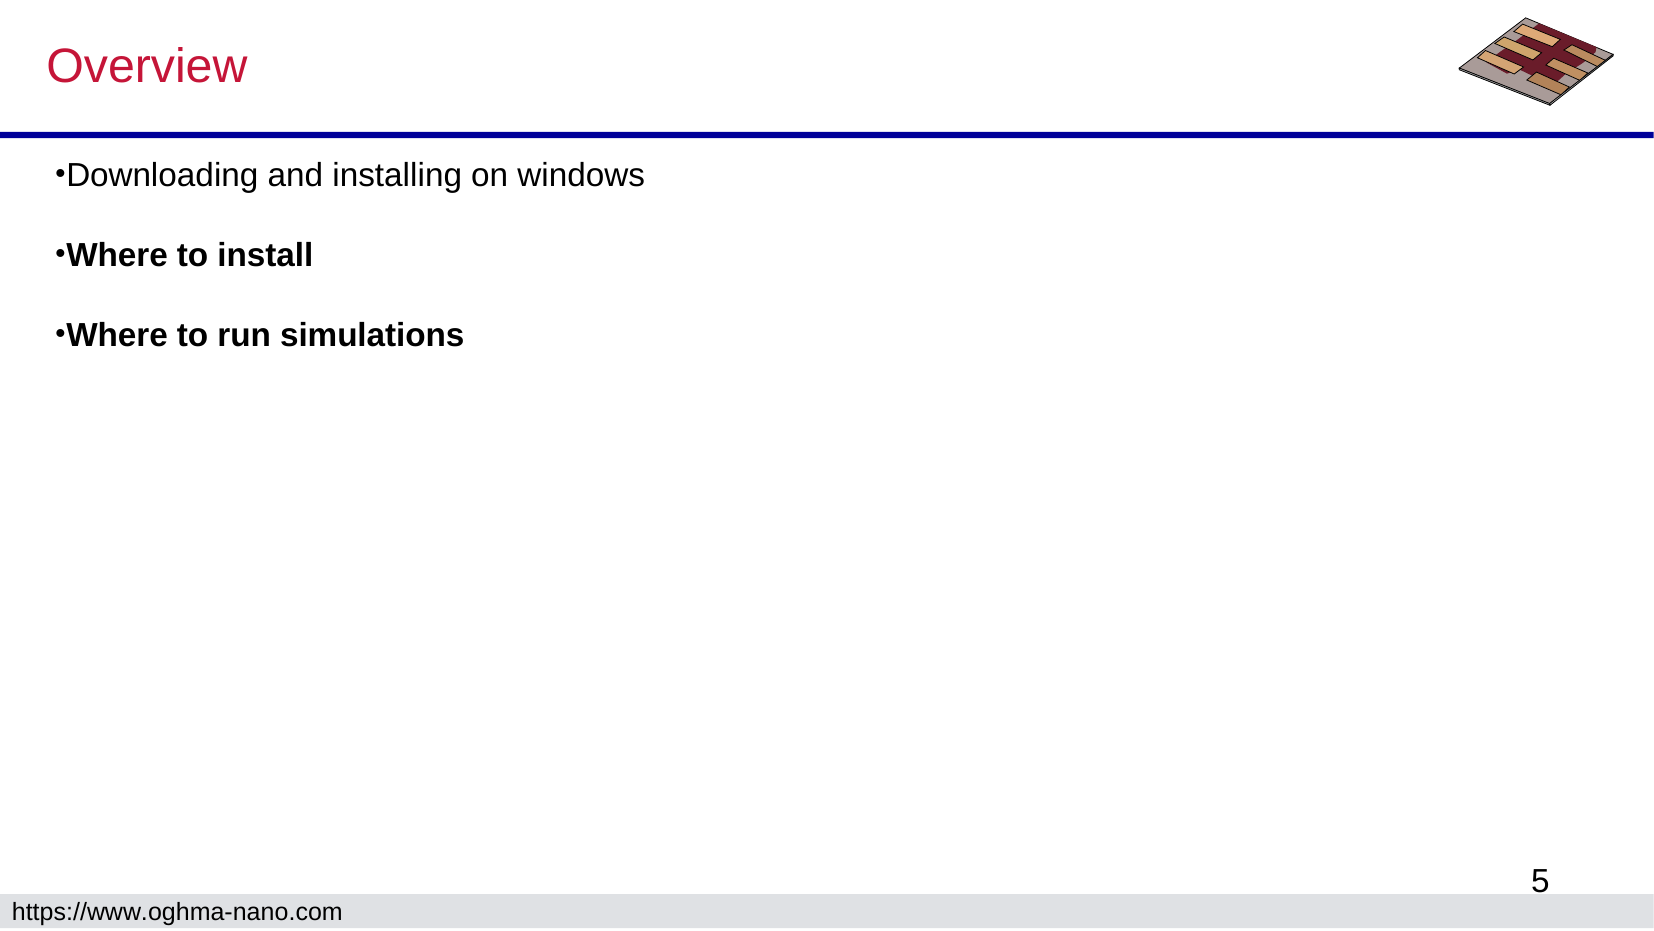

# Overview
Downloading and installing on windows
Where to install
Where to run simulations